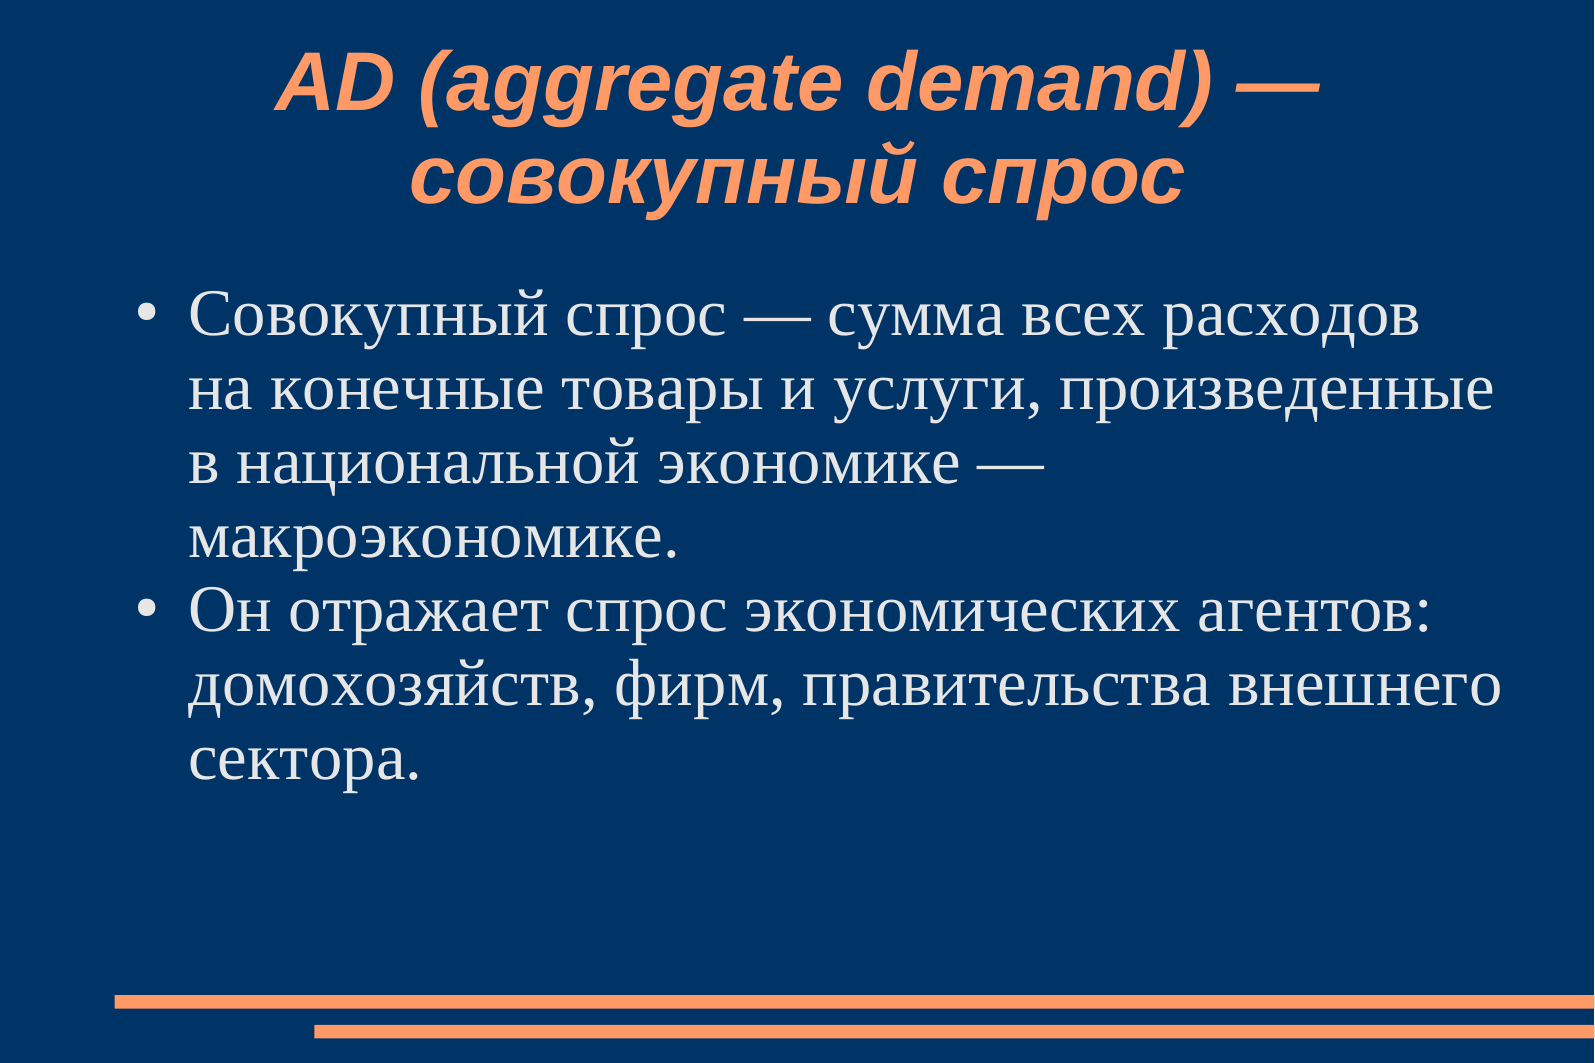

# AD (aggregate demand) — совокупный спрос
Совокупный спрос — сумма всех расходов на конечные товары и услуги, произведенные в национальной экономике — макроэкономике.
Он отражает спрос экономических агентов: домохозяйств, фирм, правительства внешнего сектора.